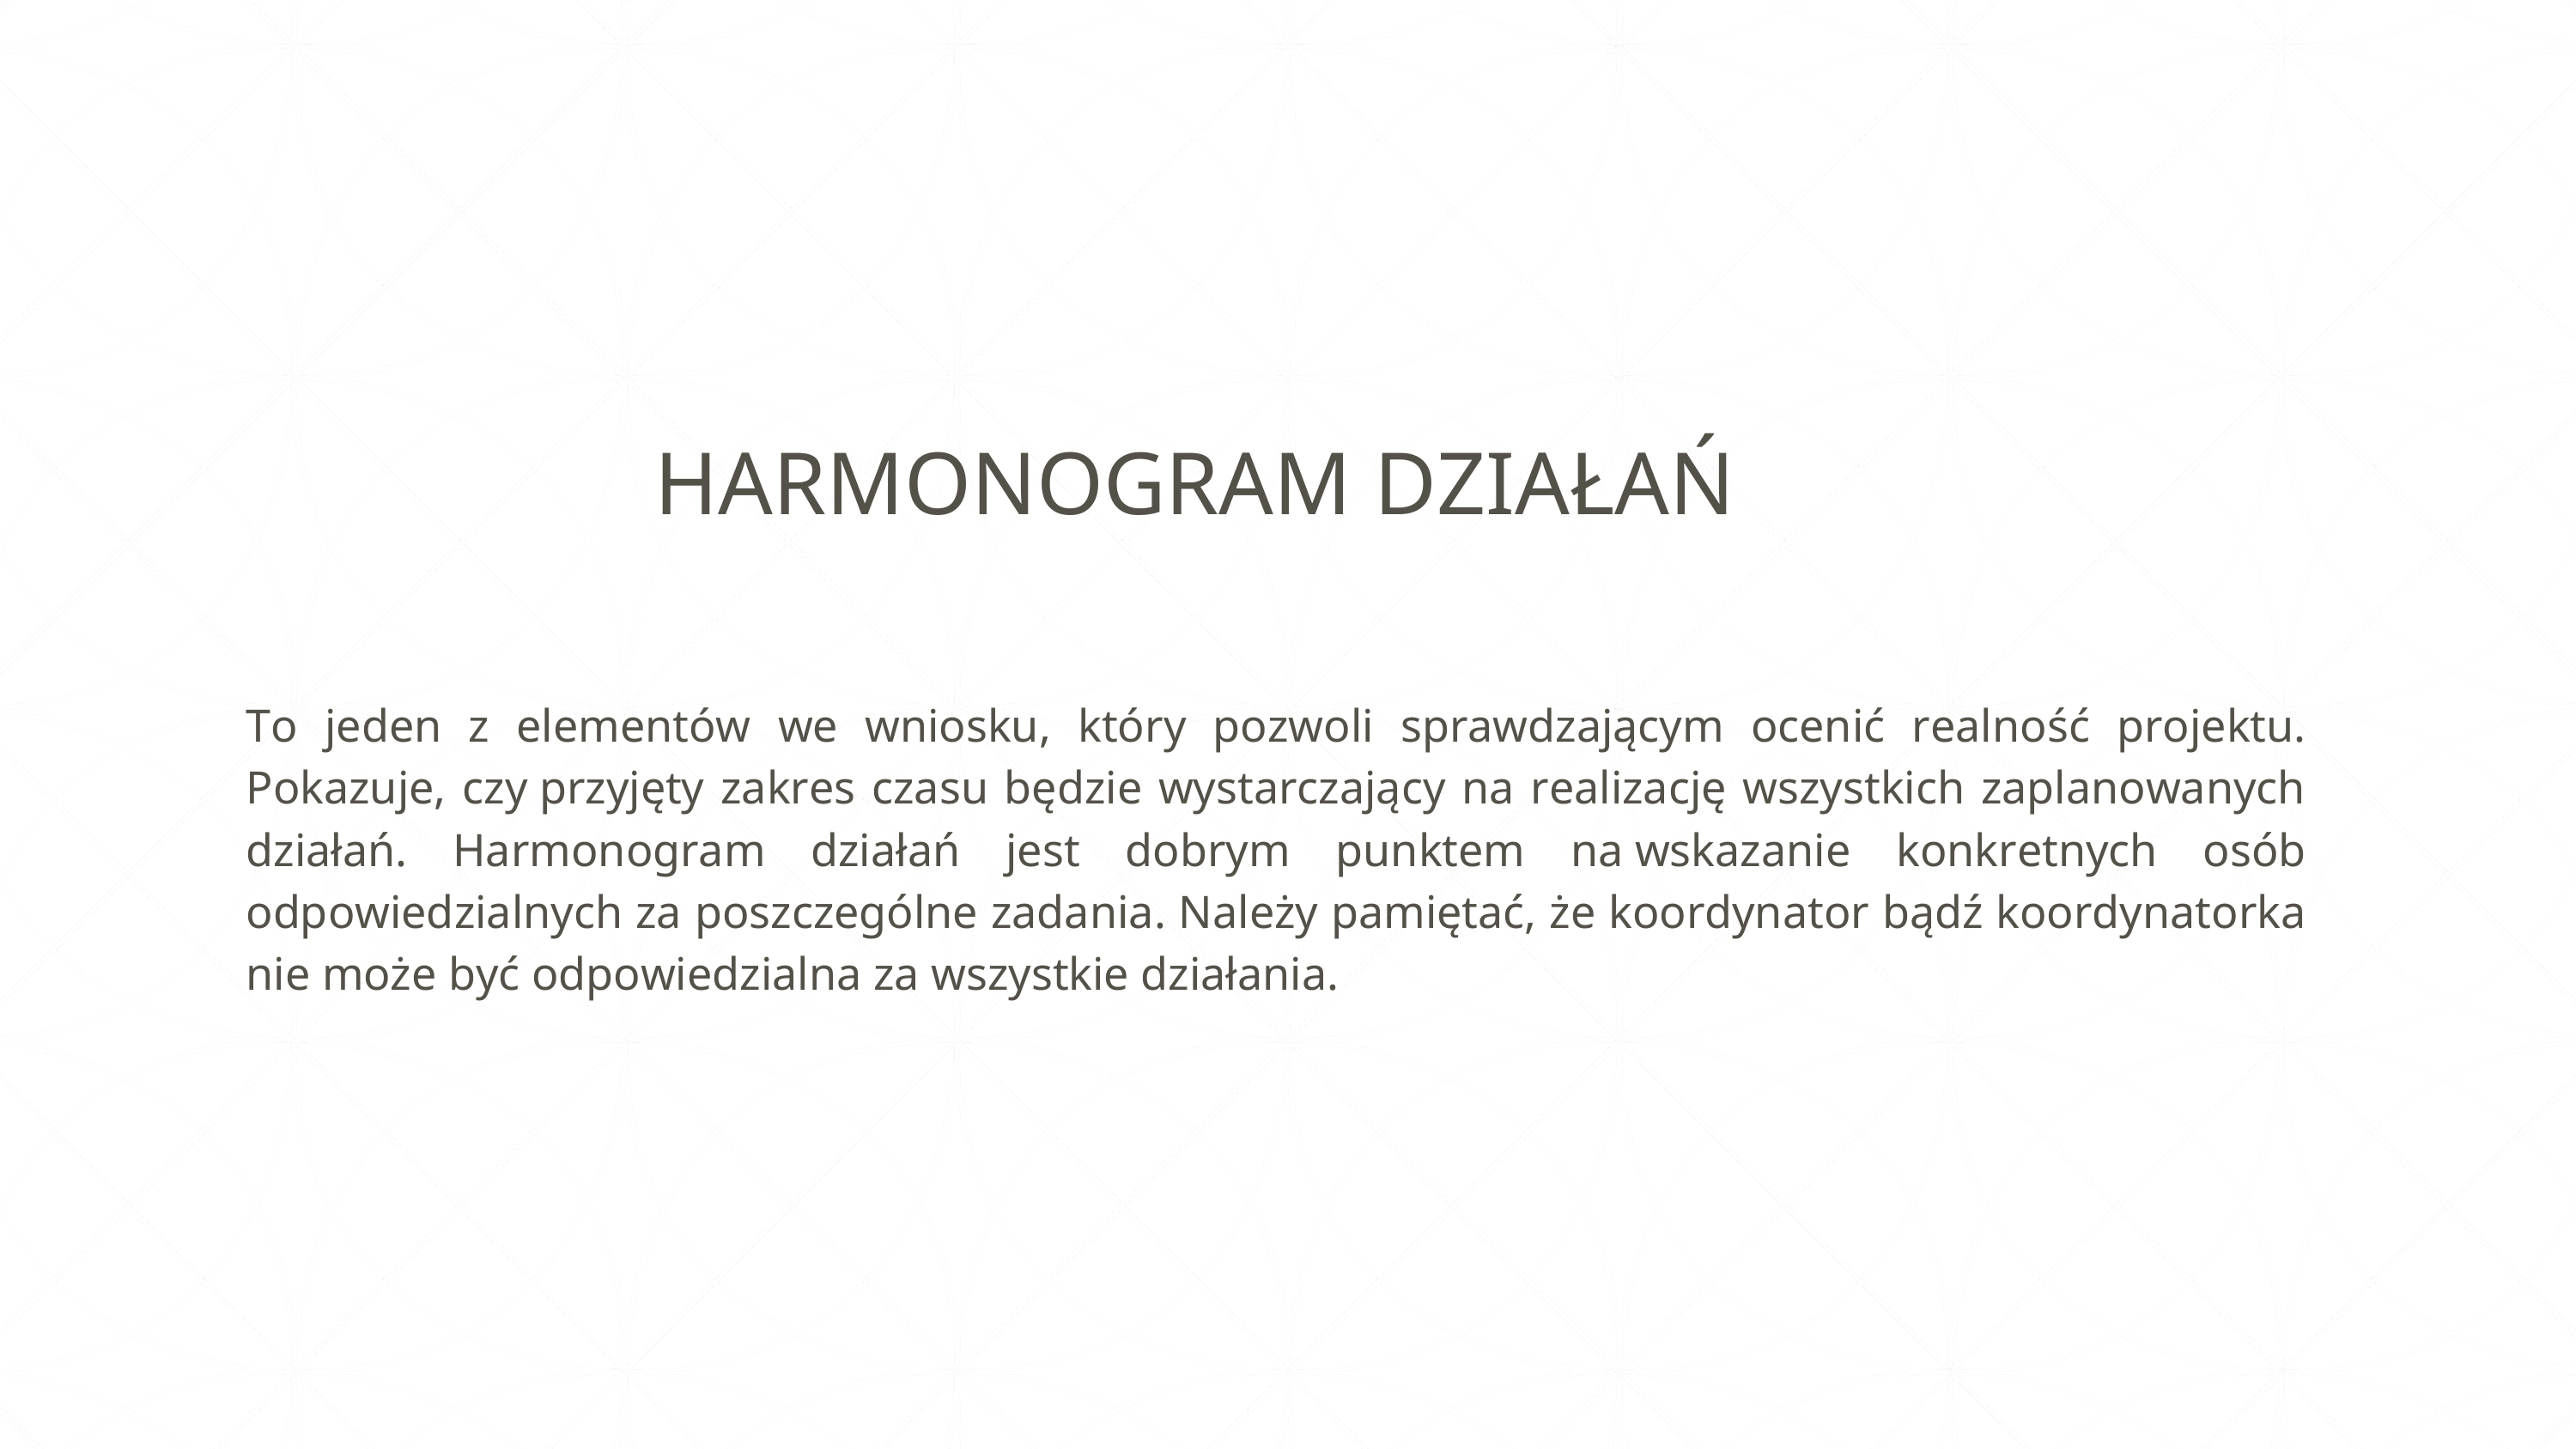

# HARMONOGRAM DZIAŁAŃ
To jeden z elementów we wniosku, który pozwoli sprawdzającym ocenić realność projektu. Pokazuje, czy przyjęty zakres czasu będzie wystarczający na realizację wszystkich zaplanowanych działań. Harmonogram działań jest dobrym punktem na wskazanie konkretnych osób odpowiedzialnych za poszczególne zadania. Należy pamiętać, że koordynator bądź koordynatorka nie może być odpowiedzialna za wszystkie działania.